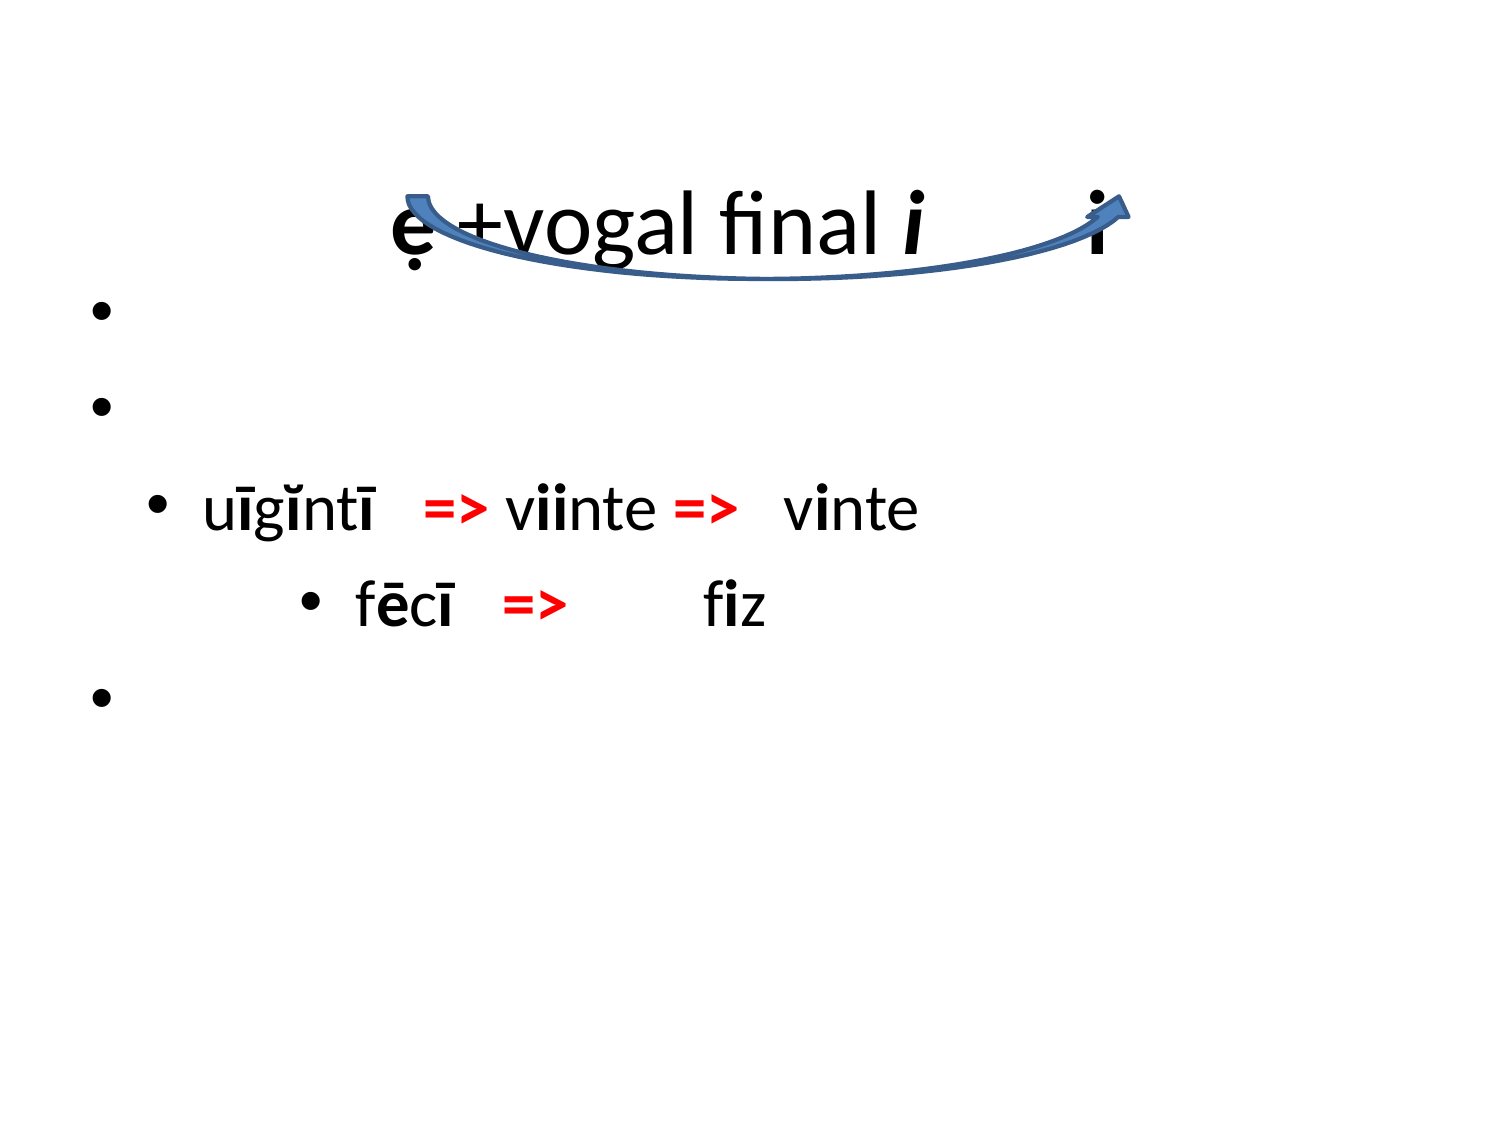

# ẹ +vogal final i		 i
uīgĭntī	 => viinte => 	vinte
fēcī	 => fiz